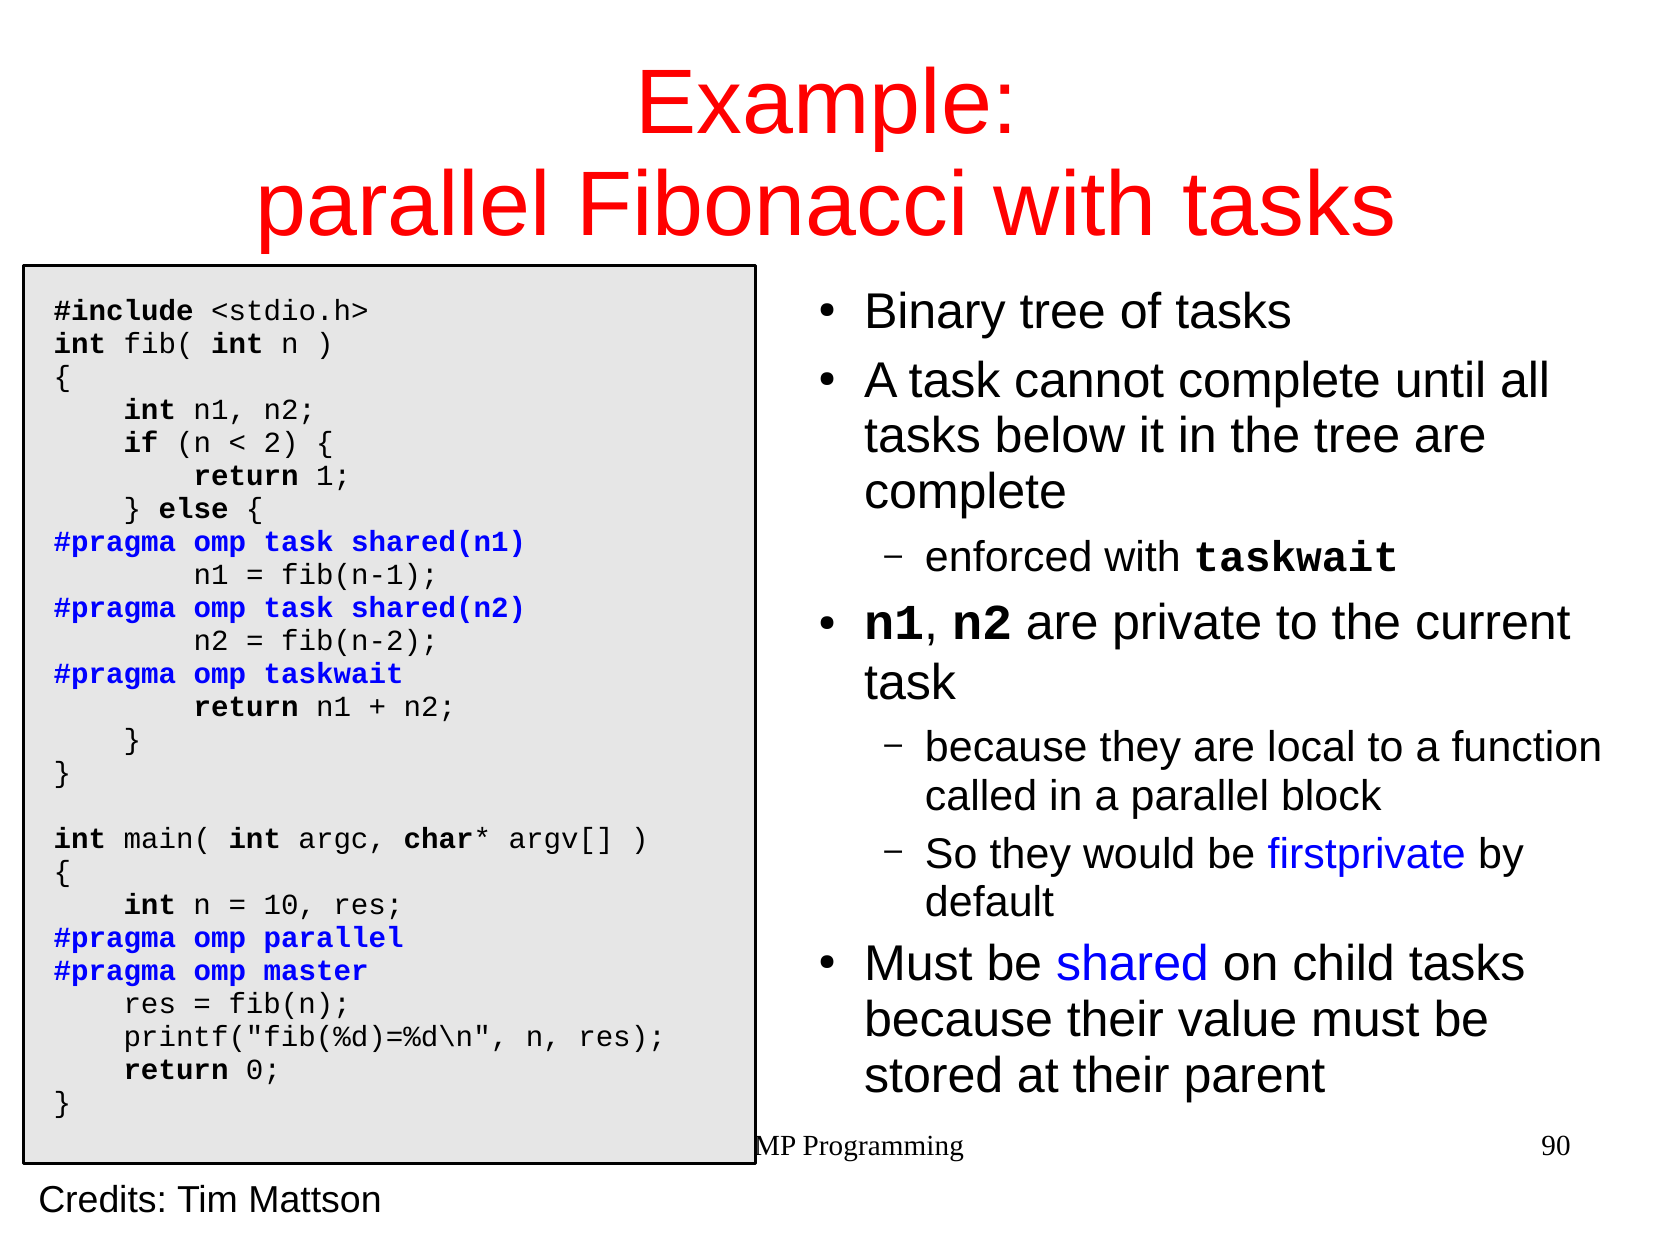

# Example: parallel Fibonacci with tasks
#include <stdio.h>
int fib( int n )
{
 int n1, n2;
 if (n < 2) {
 return 1;
 } else {
#pragma omp task shared(n1)
 n1 = fib(n-1);
#pragma omp task shared(n2)
 n2 = fib(n-2);
#pragma omp taskwait
 return n1 + n2;
 }
}
int main( int argc, char* argv[] )
{
 int n = 10, res;
#pragma omp parallel
#pragma omp master
 res = fib(n);
 printf("fib(%d)=%d\n", n, res);
 return 0;
}
Binary tree of tasks
A task cannot complete until all tasks below it in the tree are complete
enforced with taskwait
n1, n2 are private to the current task
because they are local to a function called in a parallel block
So they would be firstprivate by default
Must be shared on child tasks because their value must be stored at their parent
OpenMP Programming
90
Credits: Tim Mattson